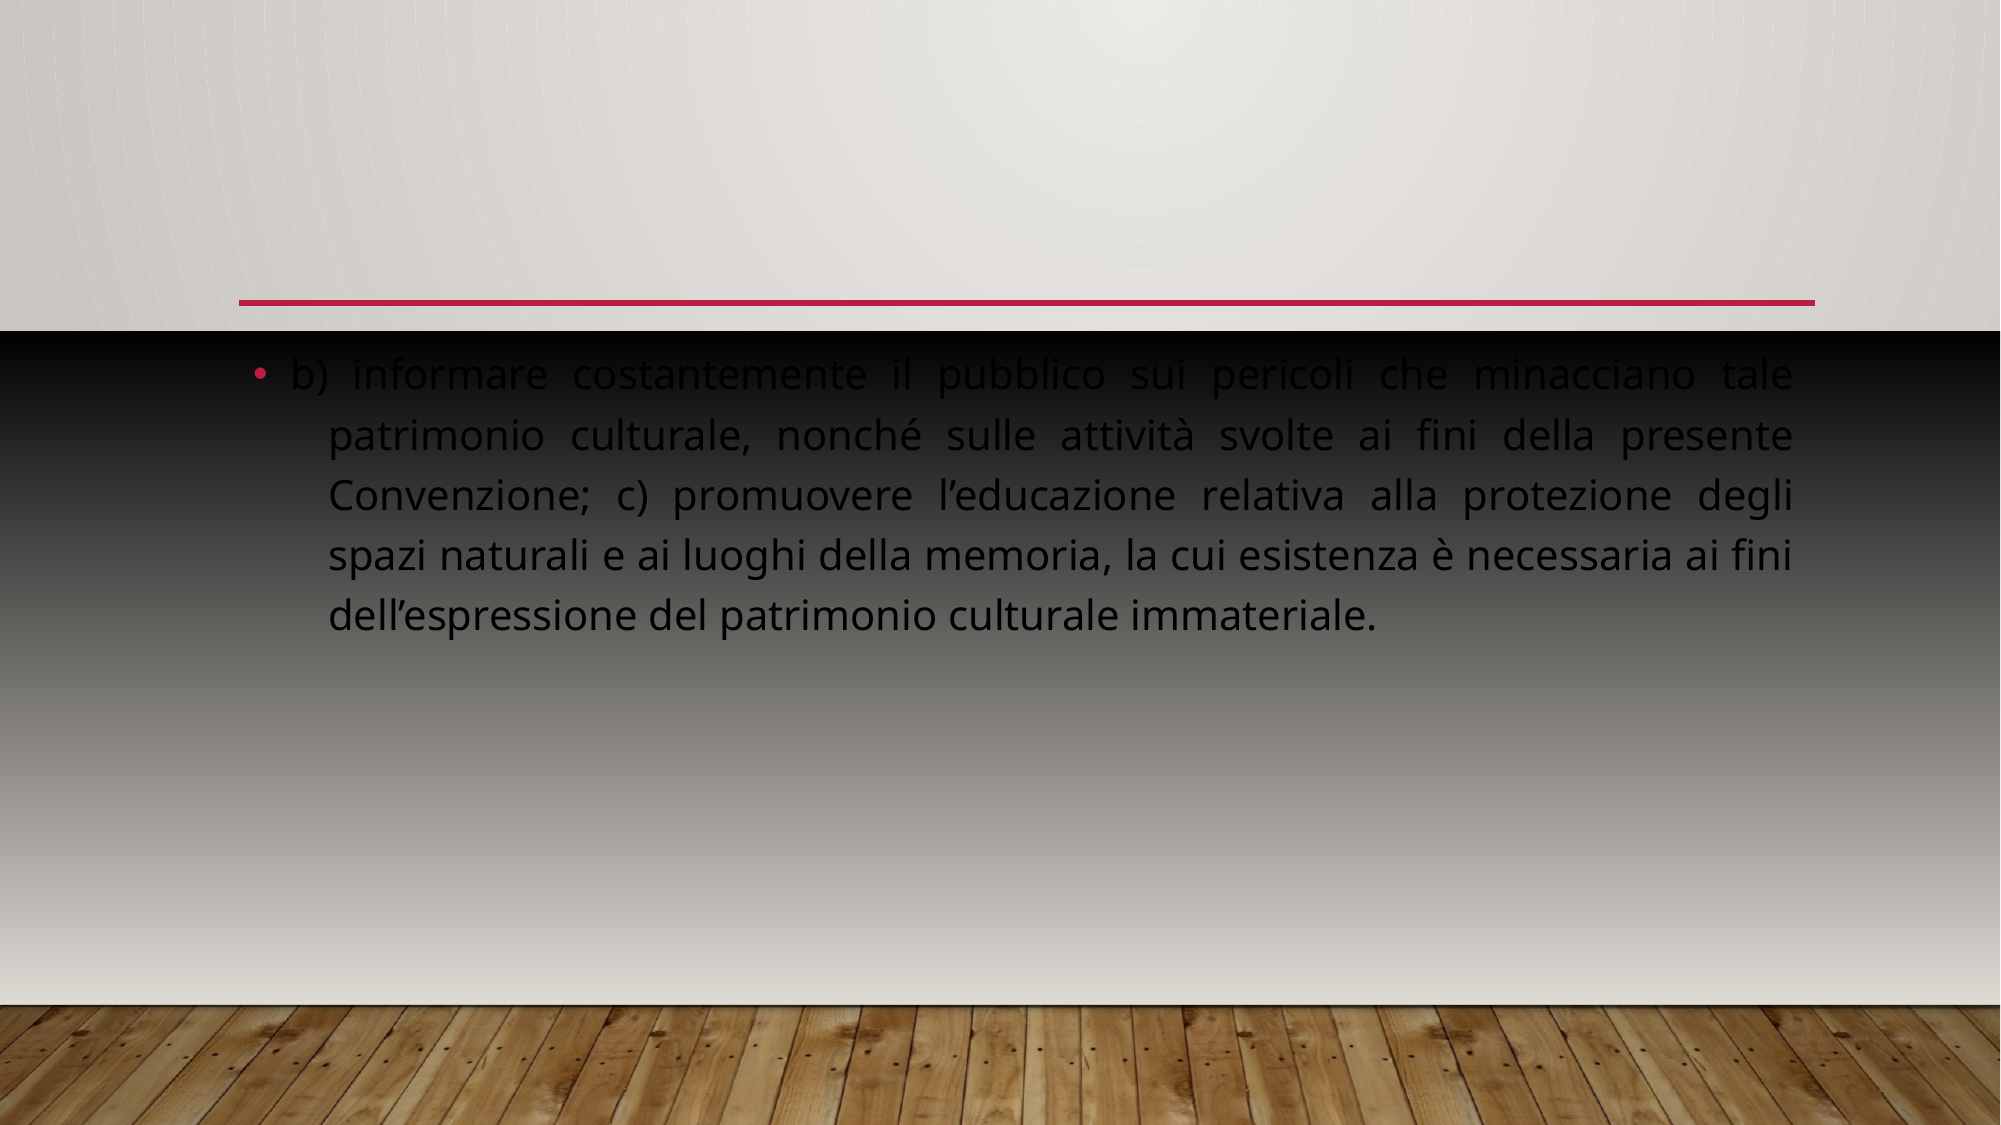

#
b) informare costantemente il pubblico sui pericoli che minacciano tale patrimonio culturale, nonché sulle attività svolte ai fini della presente Convenzione; c) promuovere l’educazione relativa alla protezione degli spazi naturali e ai luoghi della memoria, la cui esistenza è necessaria ai fini dell’espressione del patrimonio culturale immateriale.